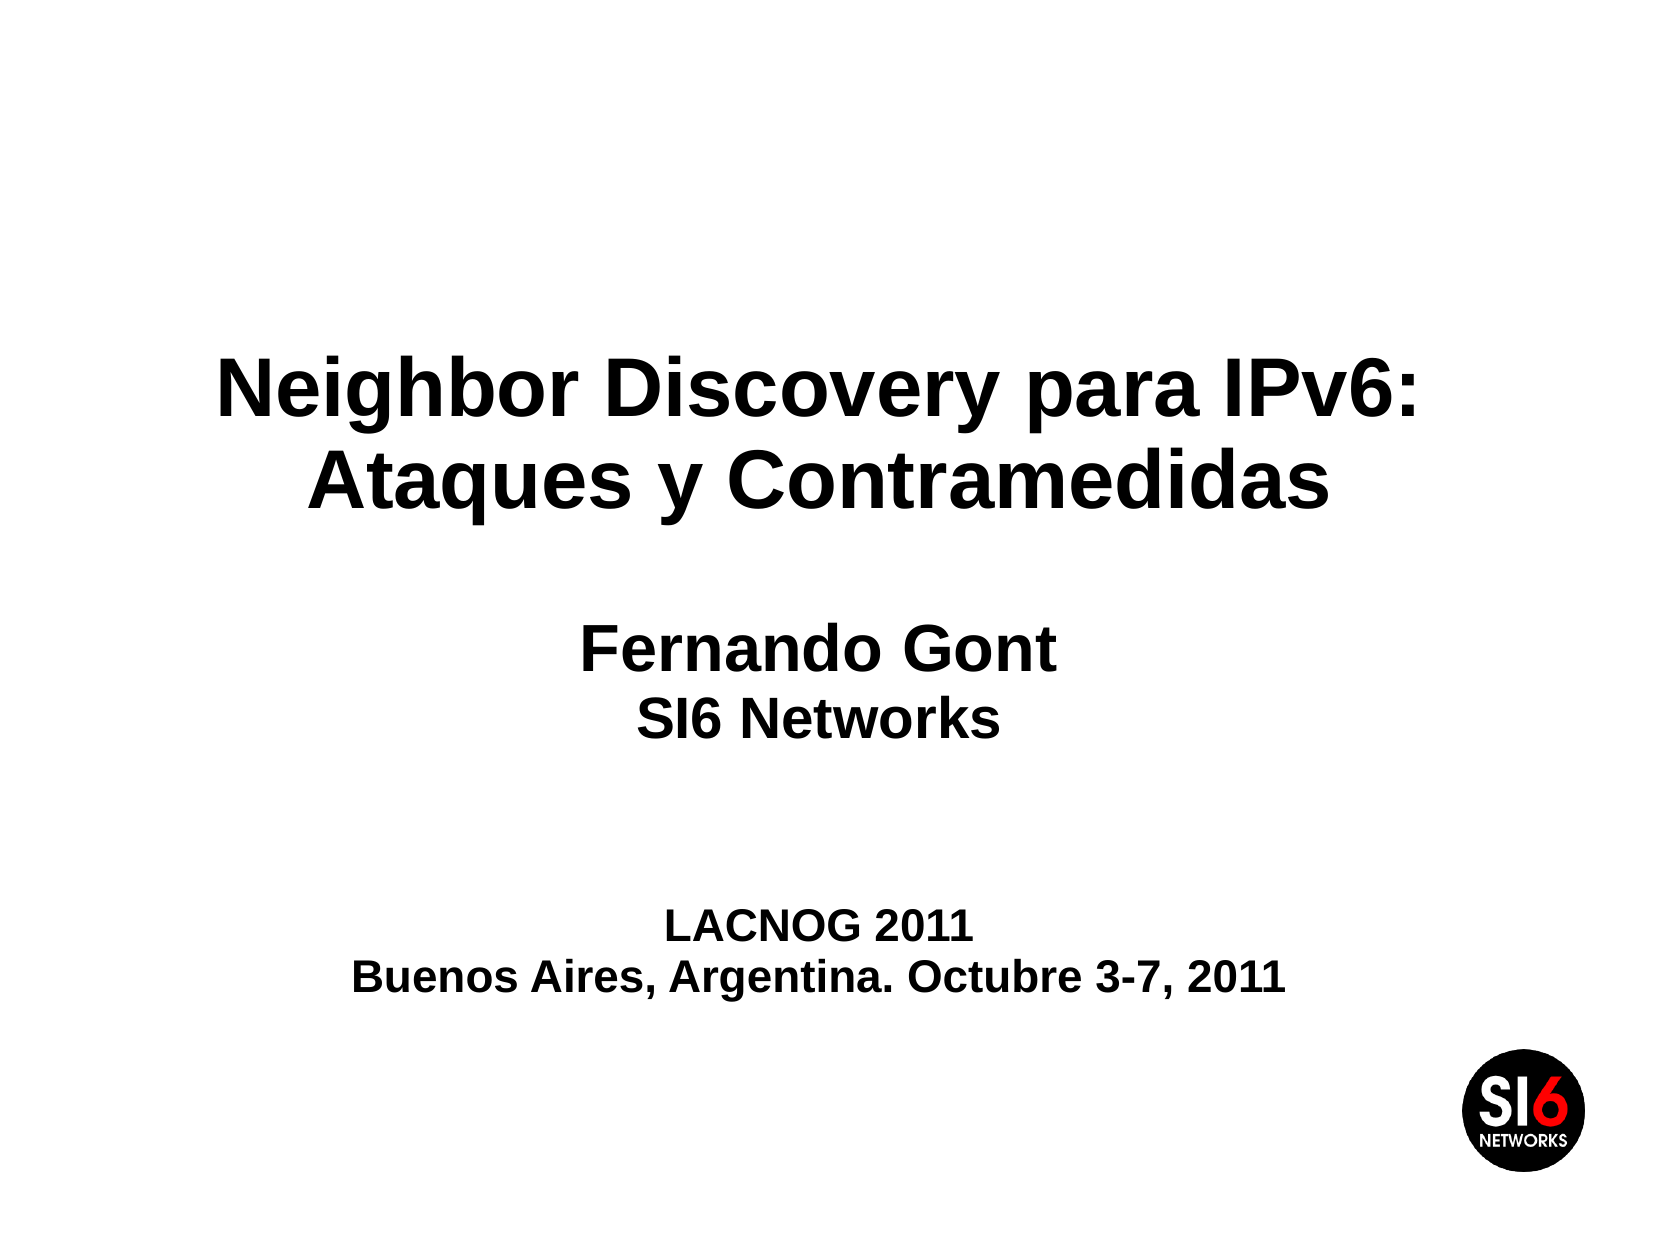

# Neighbor Discovery para IPv6:
Ataques y Contramedidas
Fernando Gont
SI6 Networks
LACNOG 2011
Buenos Aires, Argentina. Octubre 3-7, 2011